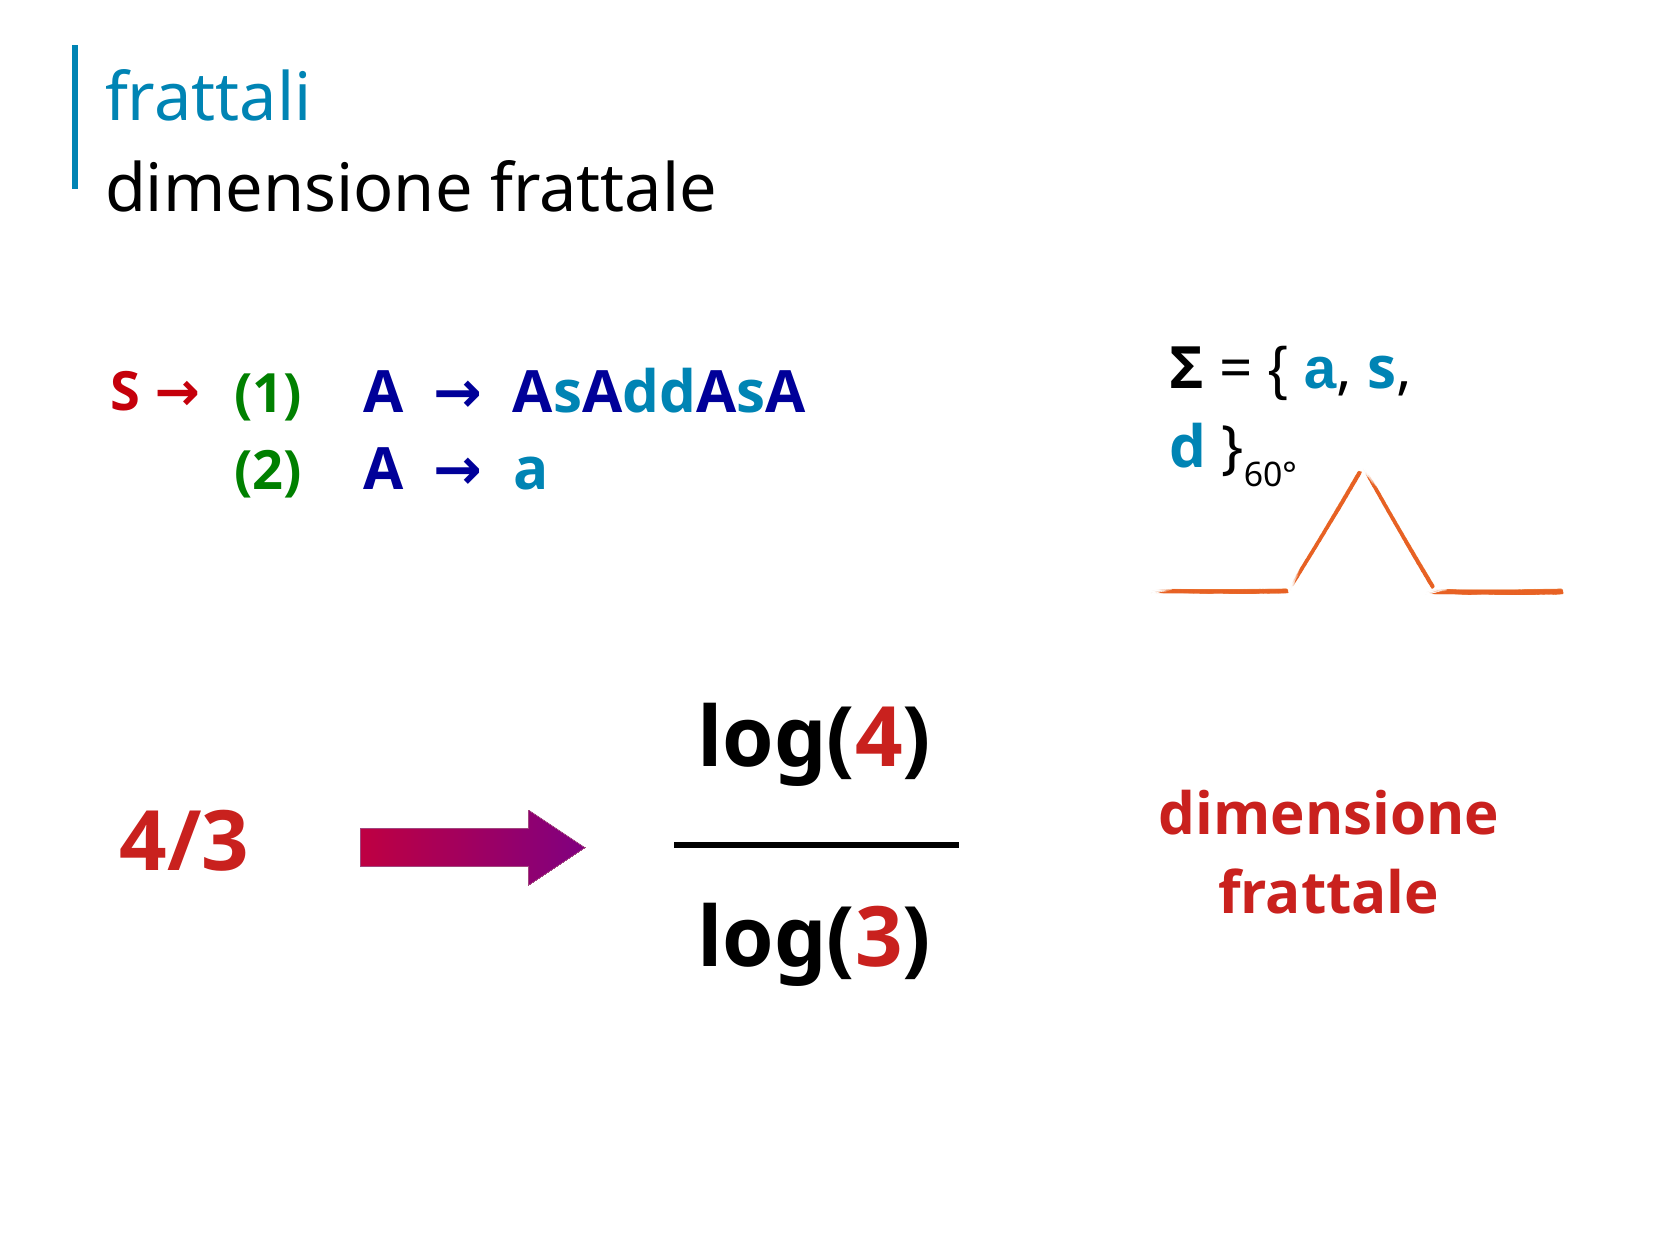

# frattali dimensione frattale
Σ = { a, s, d }60°
(1) A → AsAddAsA
S →
(2) A → a
log(4)
log(3)
dimensione frattale
4/3